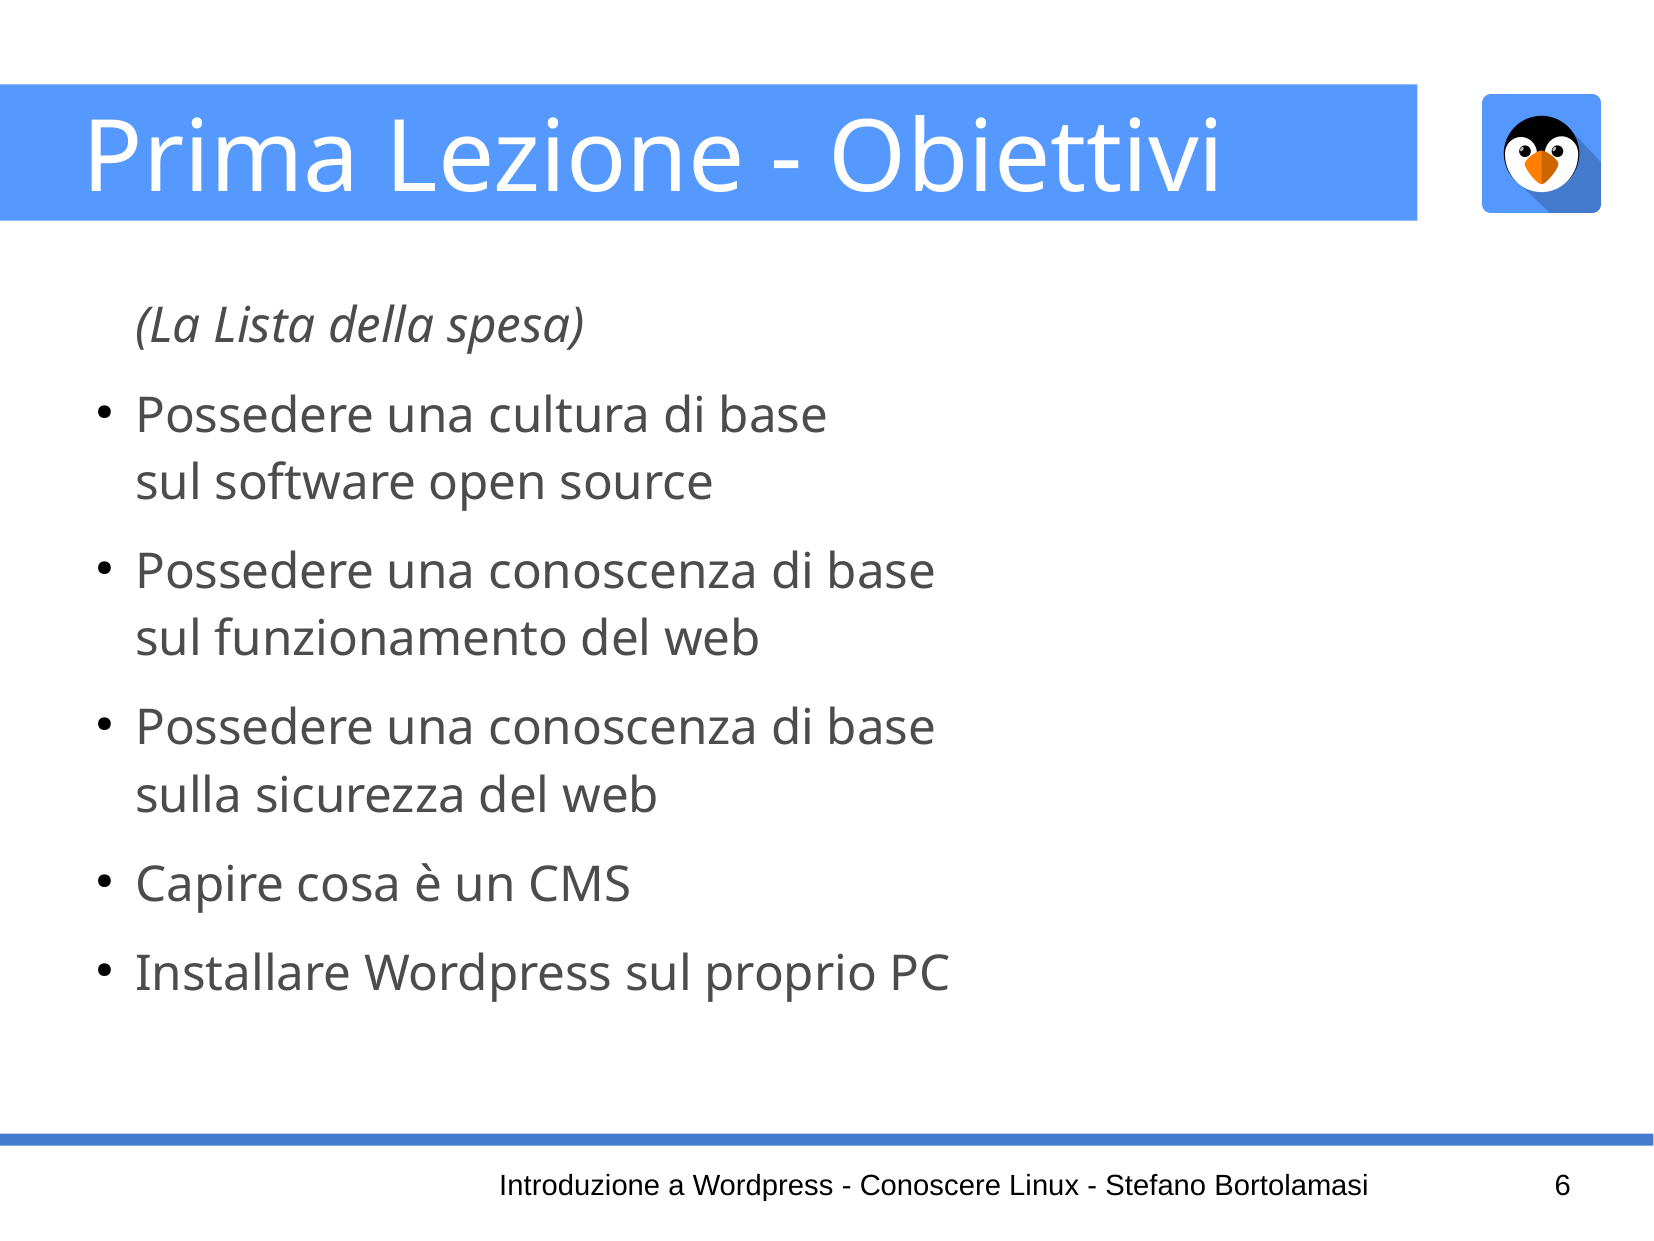

# Prima Lezione - Obiettivi
(La Lista della spesa)
Possedere una cultura di base
sul software open source
Possedere una conoscenza di base
sul funzionamento del web
Possedere una conoscenza di base
sulla sicurezza del web
Capire cosa è un CMS
Installare Wordpress sul proprio PC
Introduzione a Wordpress - Conoscere Linux - Stefano Bortolamasi
6